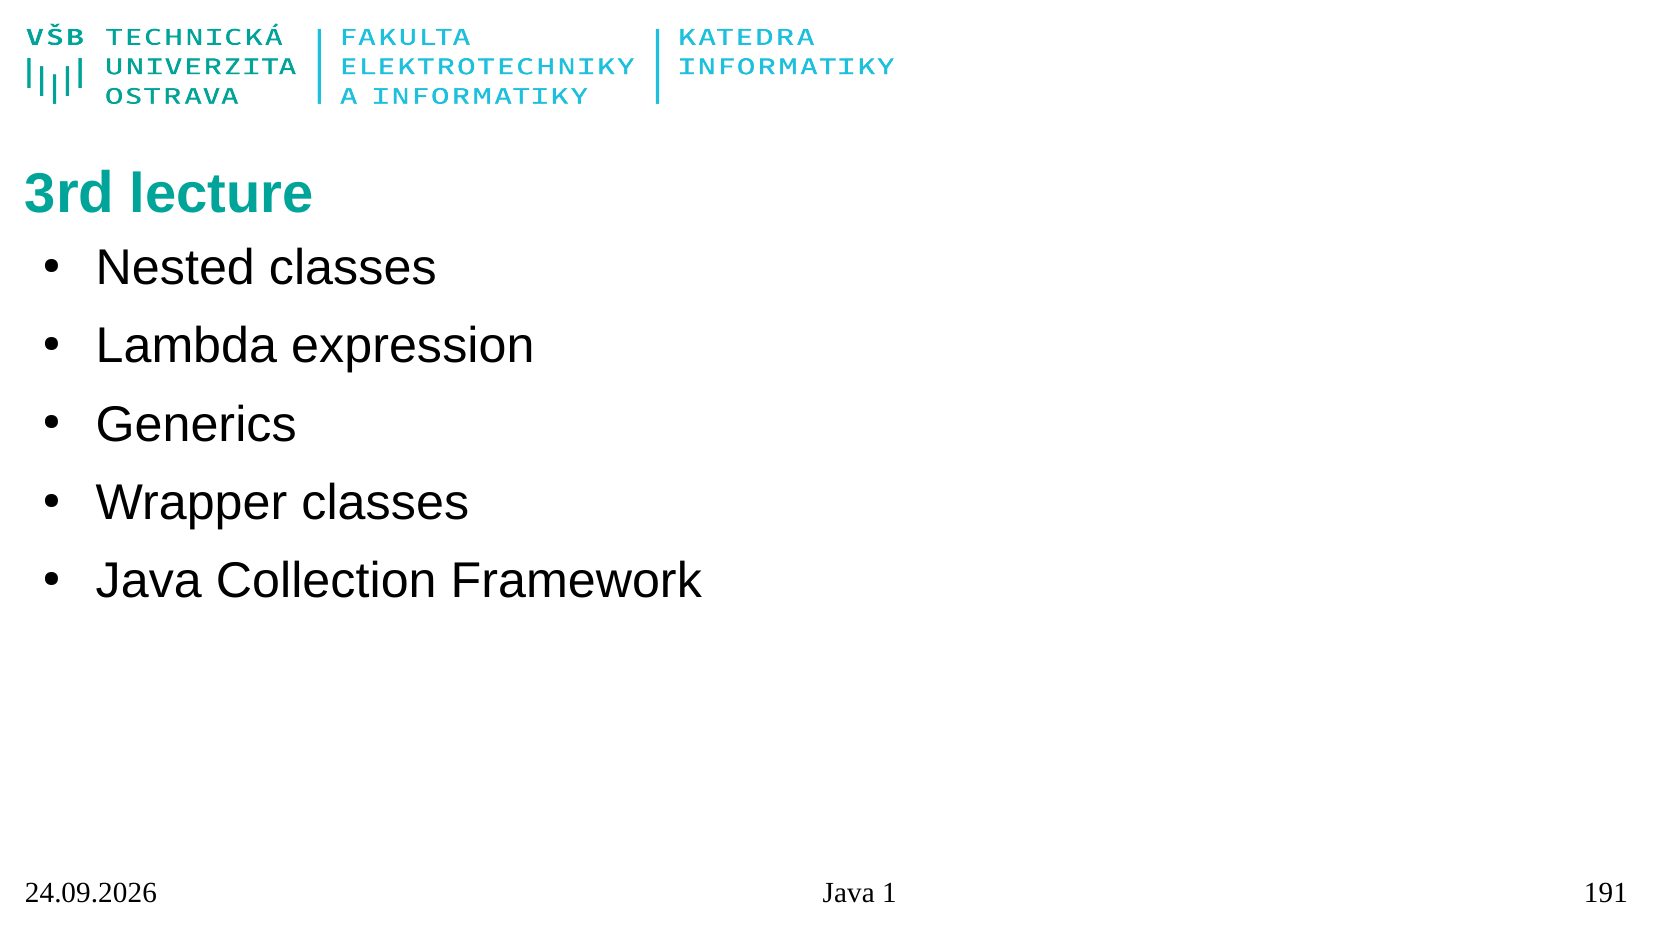

# 3rd lecture
Nested classes
Lambda expression
Generics
Wrapper classes
Java Collection Framework
Java 1
191